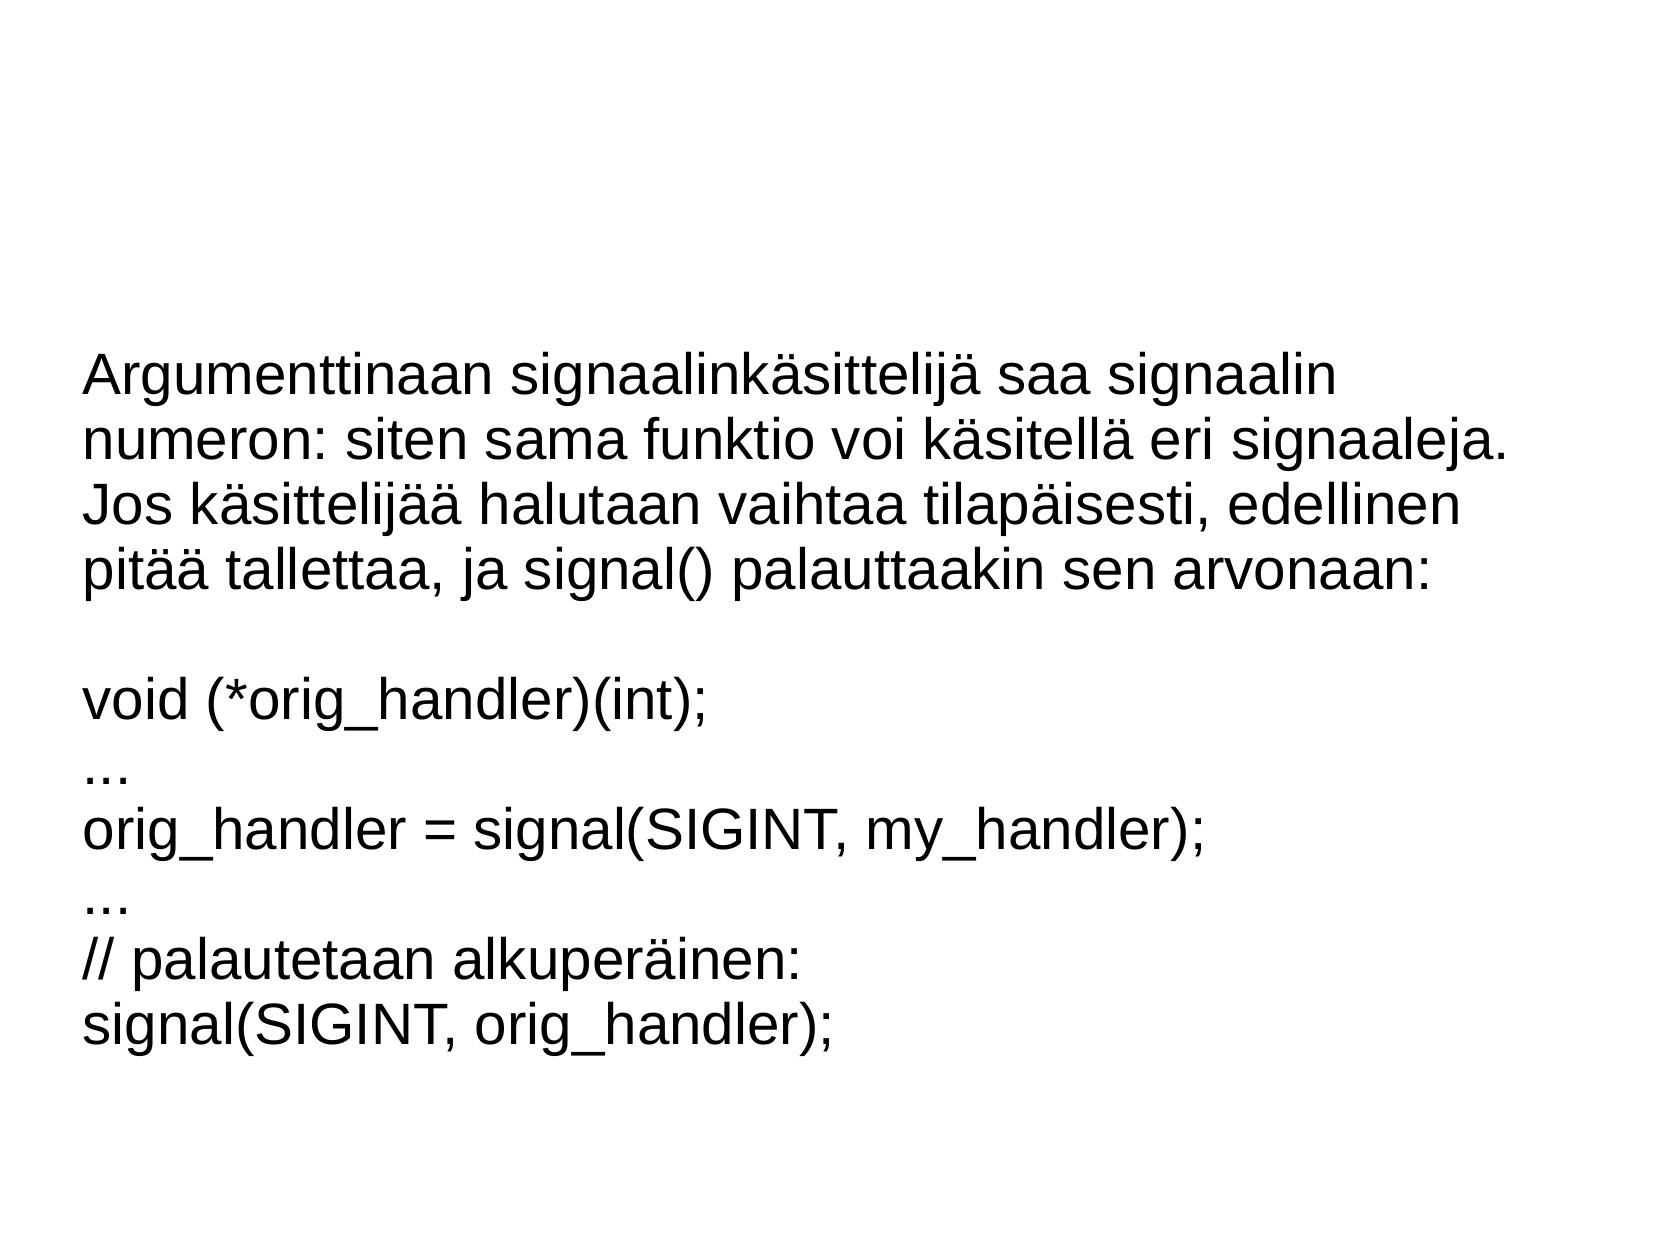

Argumenttinaan signaalinkäsittelijä saa signaalin numeron: siten sama funktio voi käsitellä eri signaaleja.
Jos käsittelijää halutaan vaihtaa tilapäisesti, edellinen pitää tallettaa, ja signal() palauttaakin sen arvonaan:
void (*orig_handler)(int);
...
orig_handler = signal(SIGINT, my_handler);
...
// palautetaan alkuperäinen:
signal(SIGINT, orig_handler);